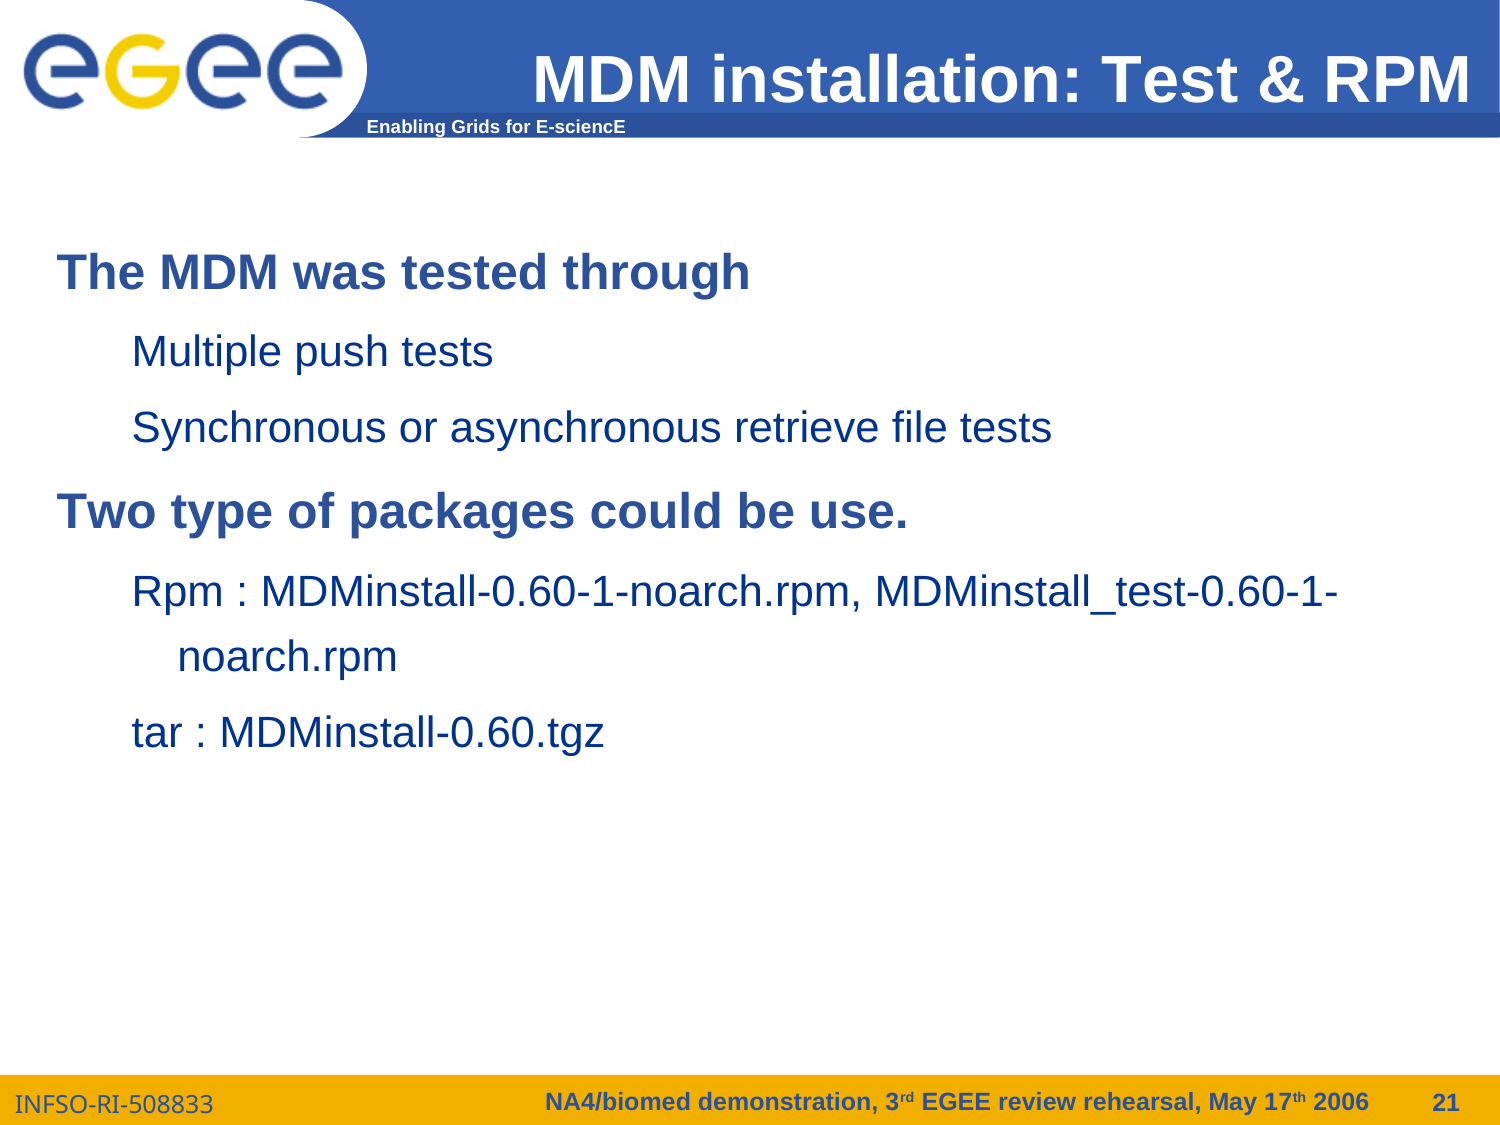

# MDM installation: Test & RPM
The MDM was tested through
Multiple push tests
Synchronous or asynchronous retrieve file tests
Two type of packages could be use.
Rpm : MDMinstall-0.60-1-noarch.rpm, MDMinstall_test-0.60-1-noarch.rpm
tar : MDMinstall-0.60.tgz